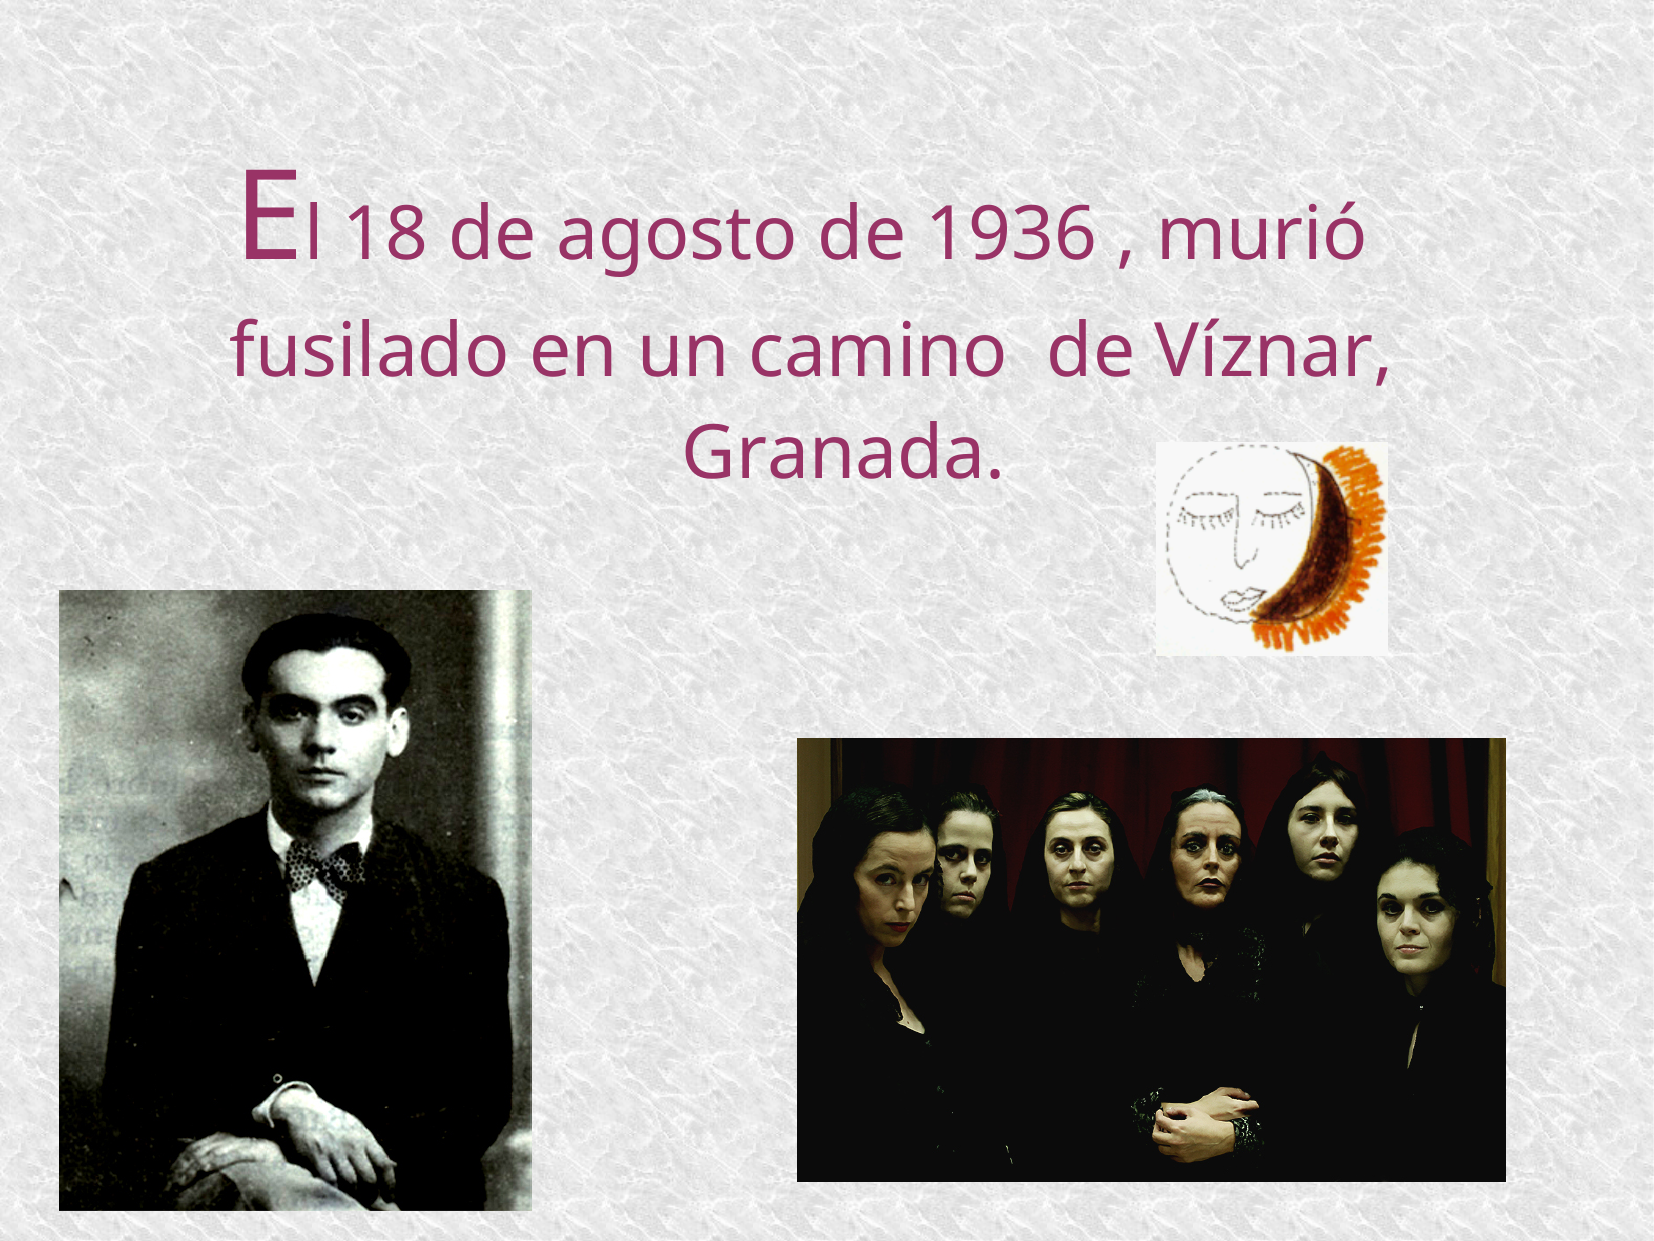

El 18 de agosto de 1936 , murió
fusilado en un camino de Víznar,
							Granada.